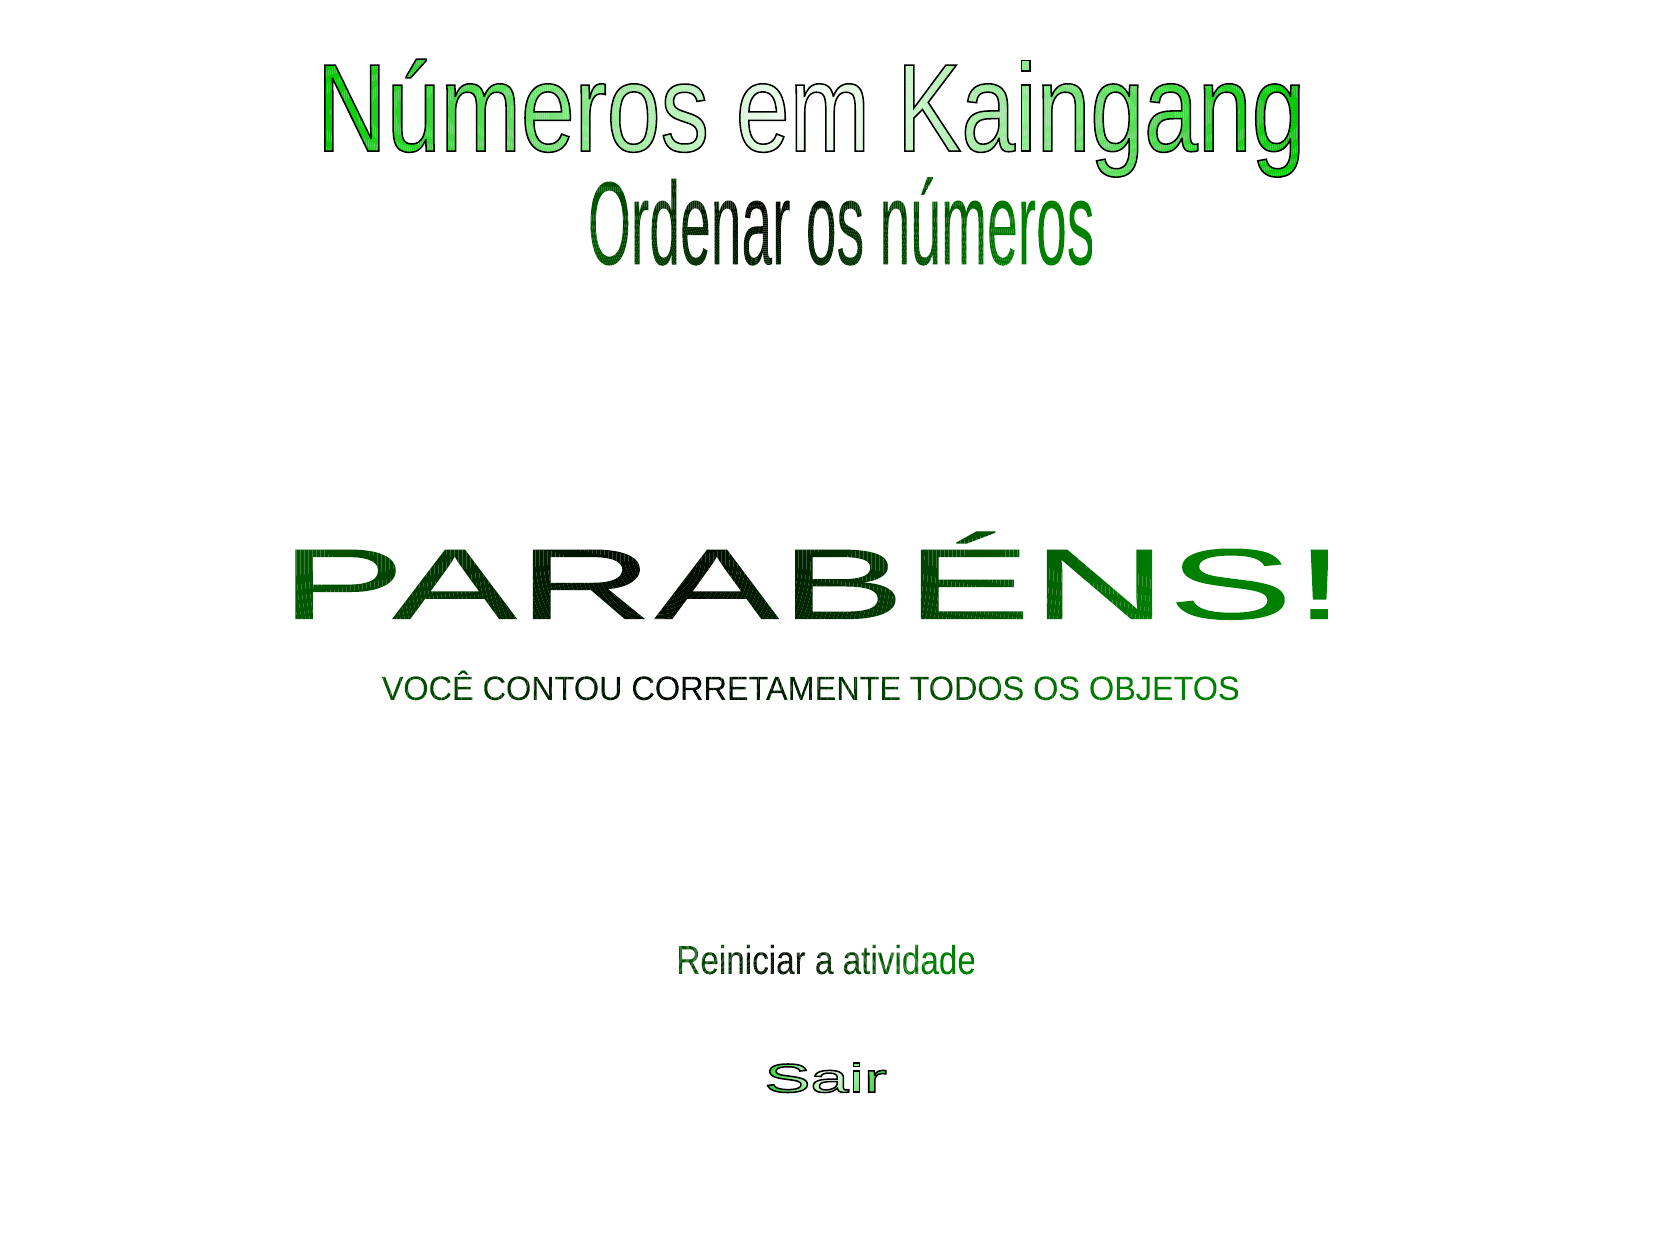

Ordenar os números
PARABÉNS!
VOCÊ CONTOU CORRETAMENTE TODOS OS OBJETOS
Reiniciar a atividade
Sair